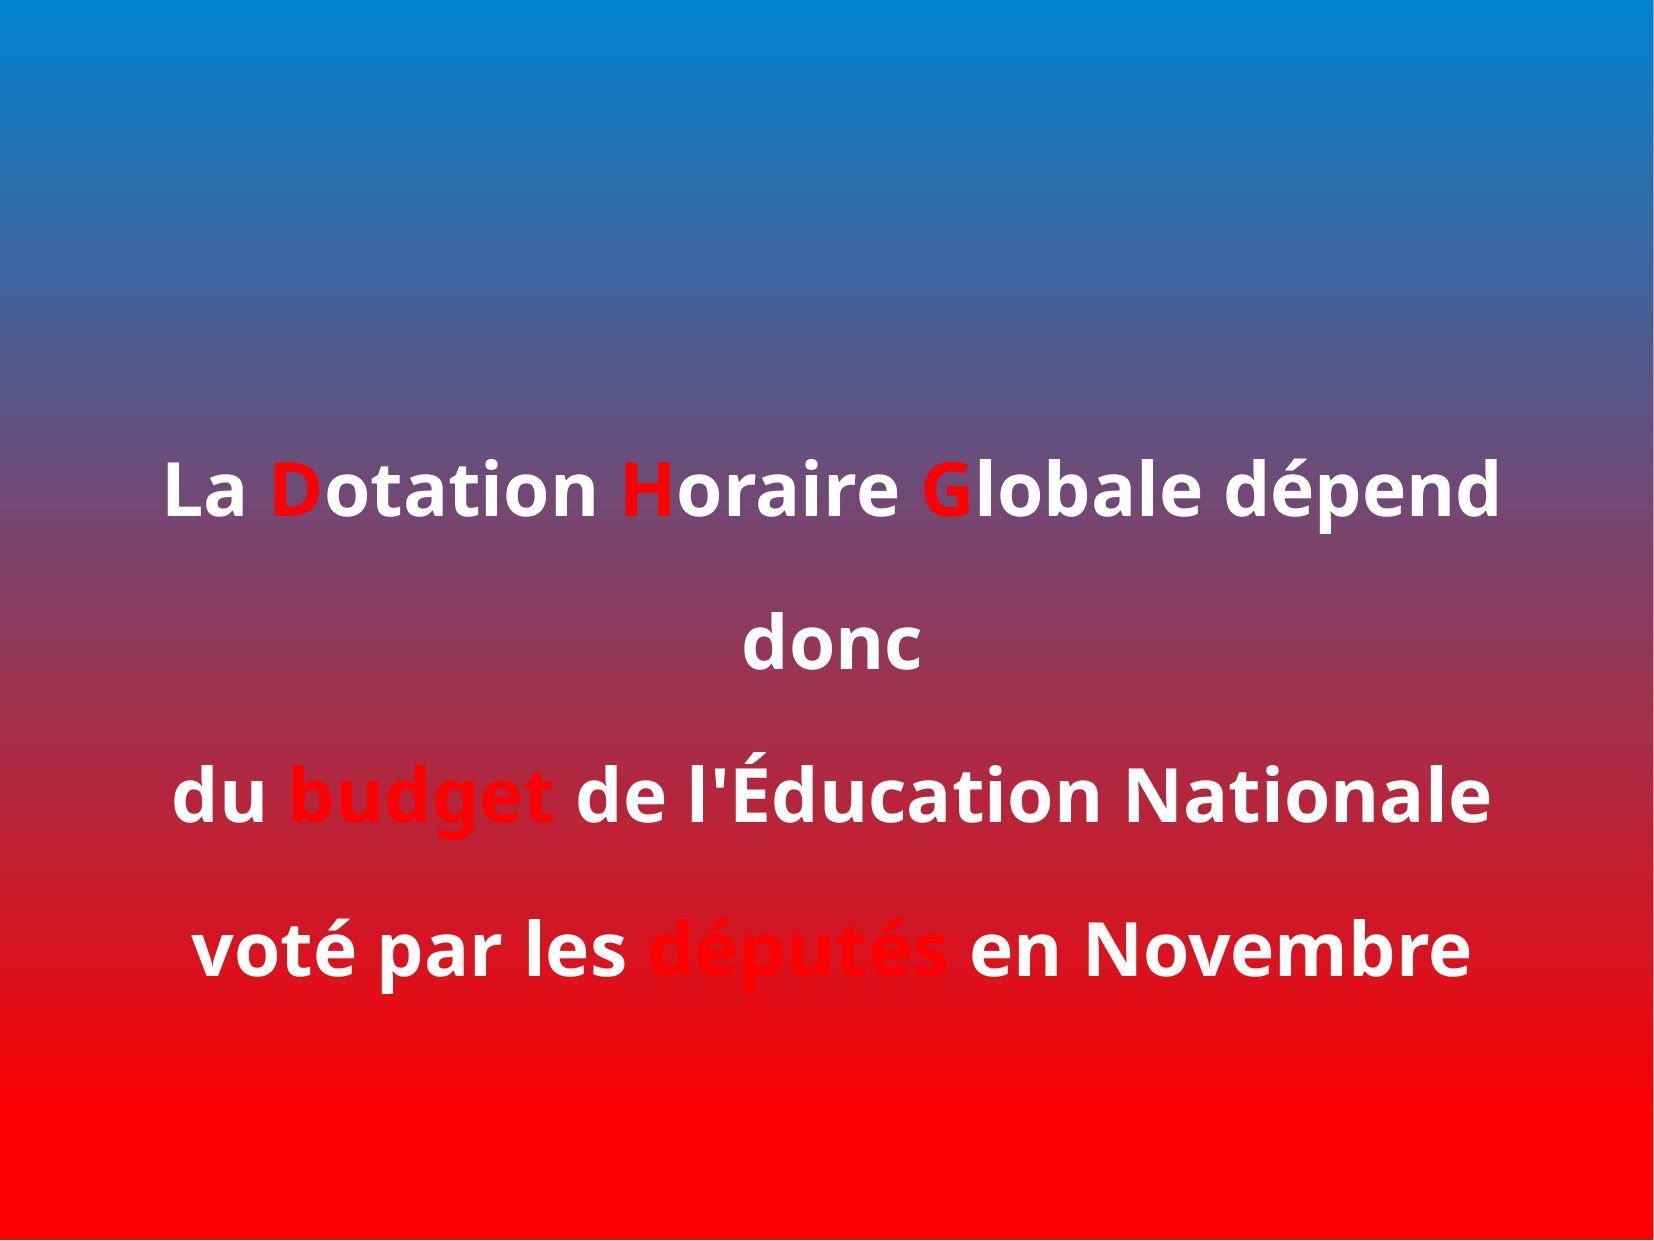

La Dotation Horaire Globale dépend donc
du budget de l'Éducation Nationale
voté par les députés en Novembre